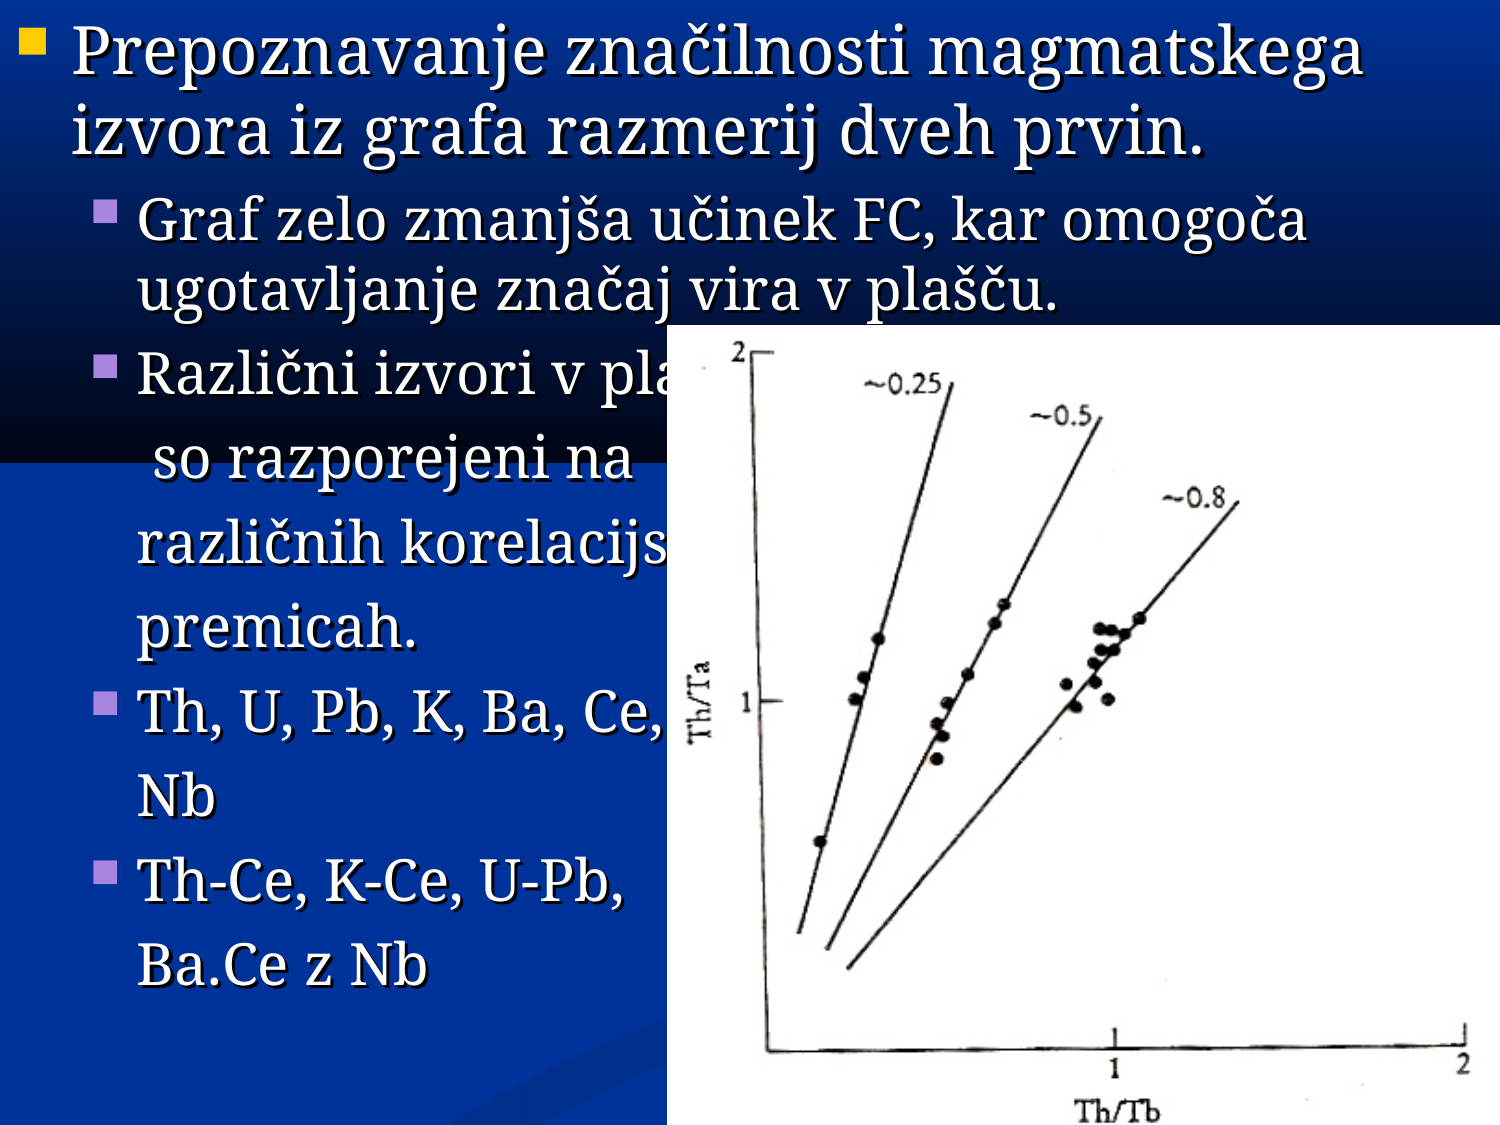

# Prepoznavanje značilnosti magmatskega izvora iz grafa razmerij dveh prvin.
Graf zelo zmanjša učinek FC, kar omogoča ugotavljanje značaj vira v plašču.
Različni izvori v plašču
	 so razporejeni na
	različnih korelacijskih
	premicah.
Th, U, Pb, K, Ba, Ce,
	Nb
Th-Ce, K-Ce, U-Pb,
	Ba.Ce z Nb